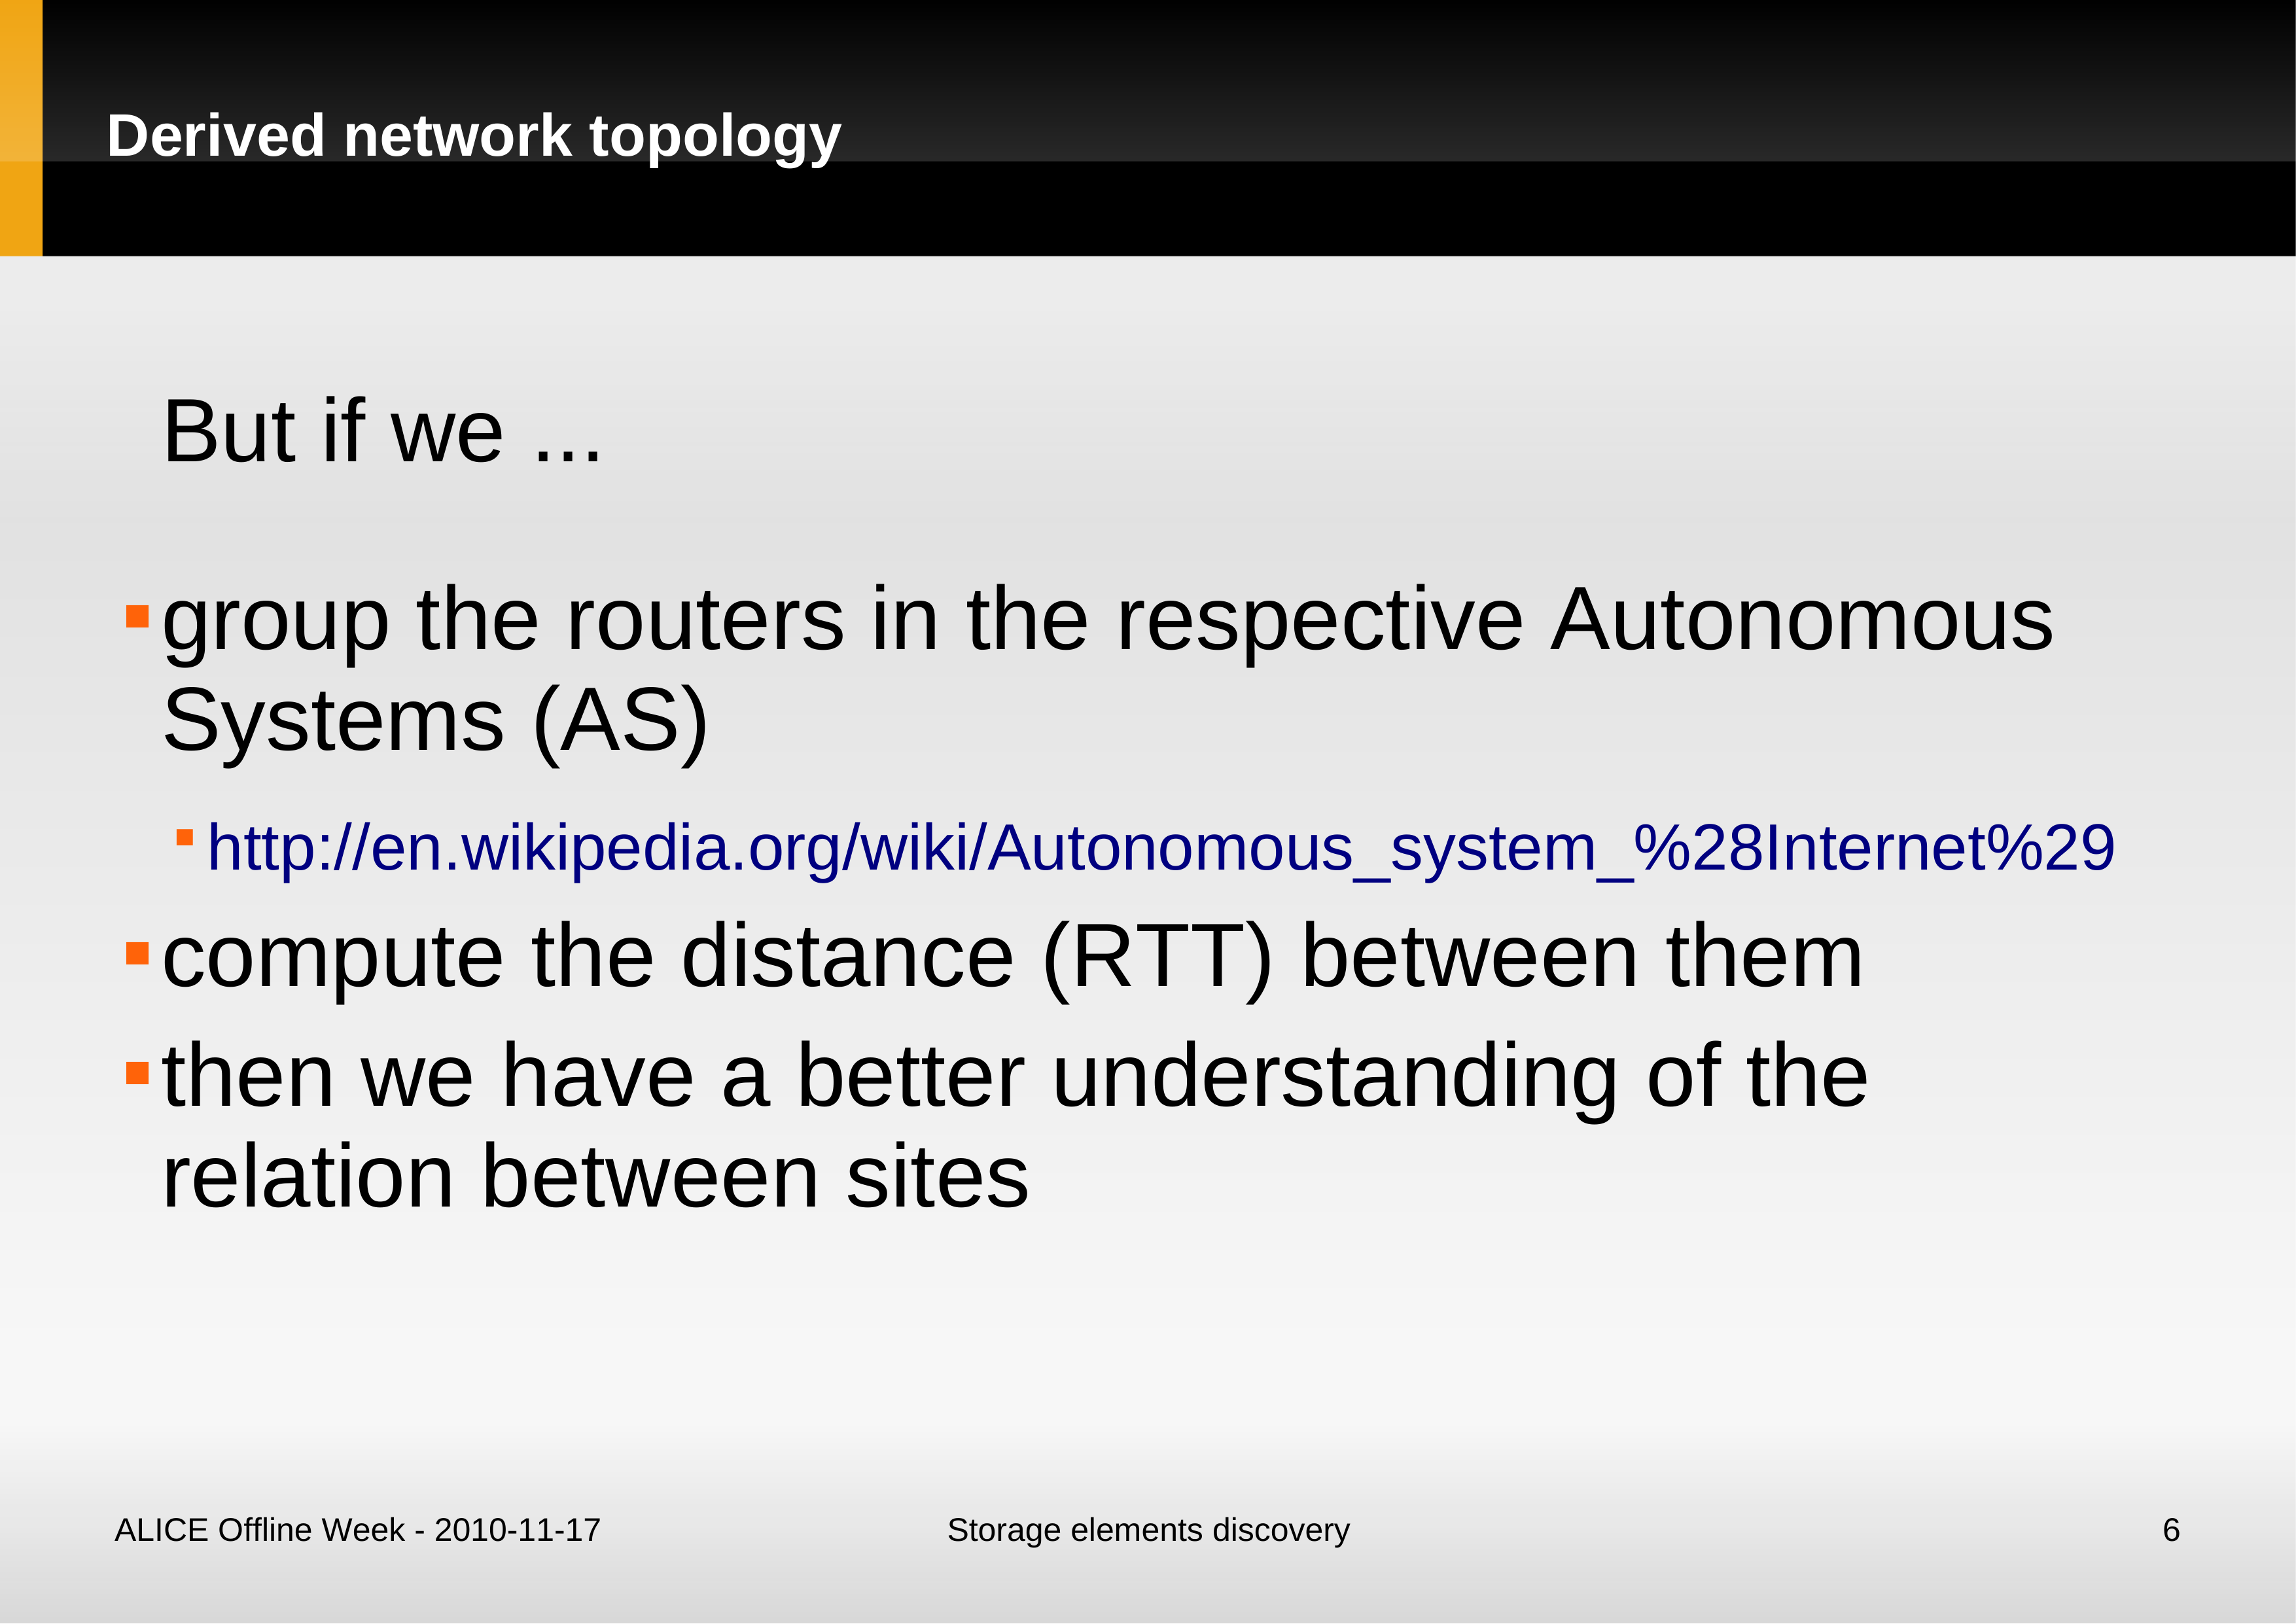

# Derived network topology
But if we ...
group the routers in the respective Autonomous Systems (AS)
http://en.wikipedia.org/wiki/Autonomous_system_%28Internet%29
compute the distance (RTT) between them
then we have a better understanding of the relation between sites
ALICE Offline Week - 2010-11-17
Storage elements discovery
6